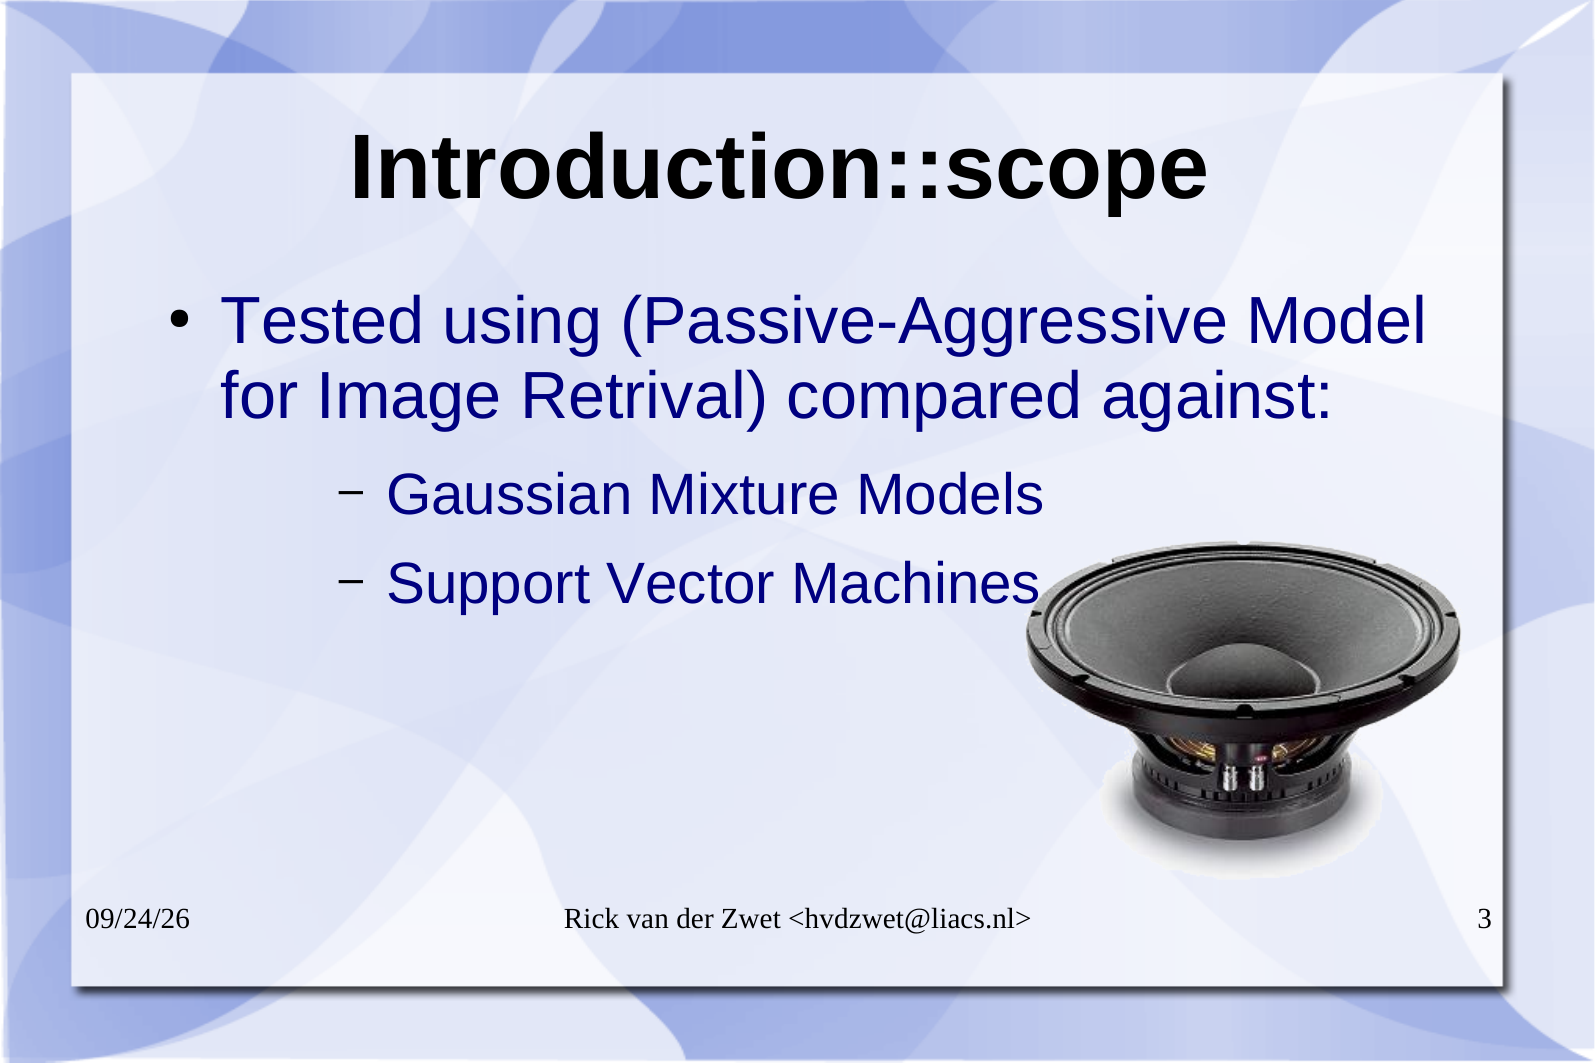

# Introduction::scope
Tested using (Passive-Aggressive Model for Image Retrival) compared against:
Gaussian Mixture Models
Support Vector Machines
Rick van der Zwet <hvdzwet@liacs.nl>
3